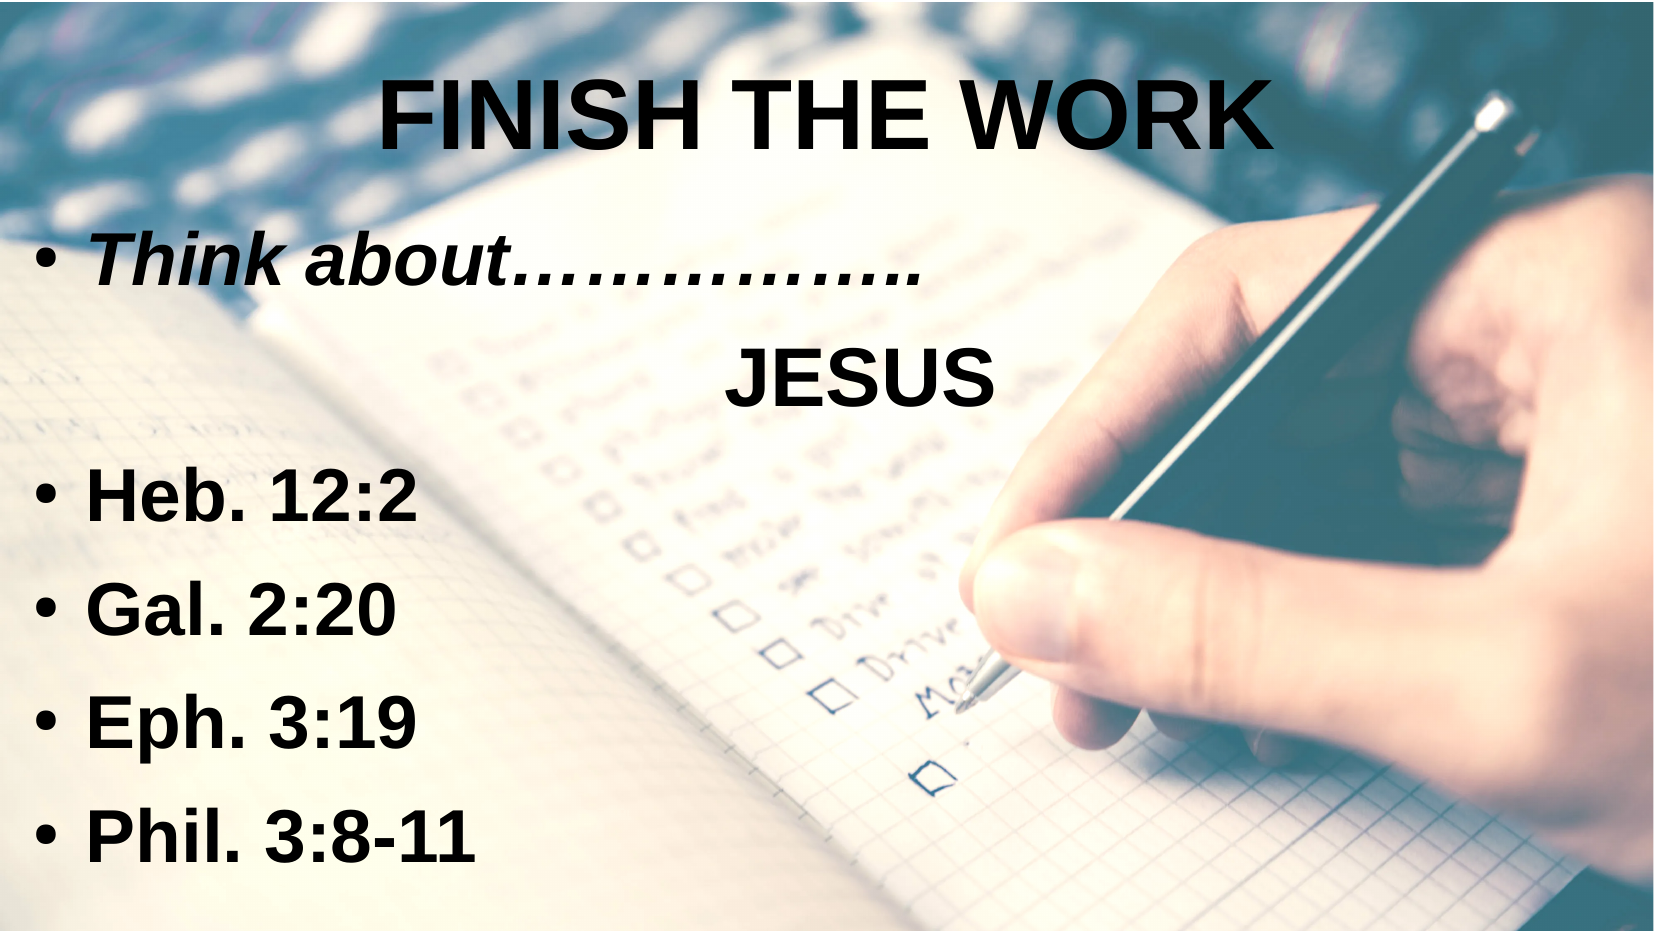

# FINISH THE WORK
Think about……………..
JESUS
Heb. 12:2
Gal. 2:20
Eph. 3:19
Phil. 3:8-11